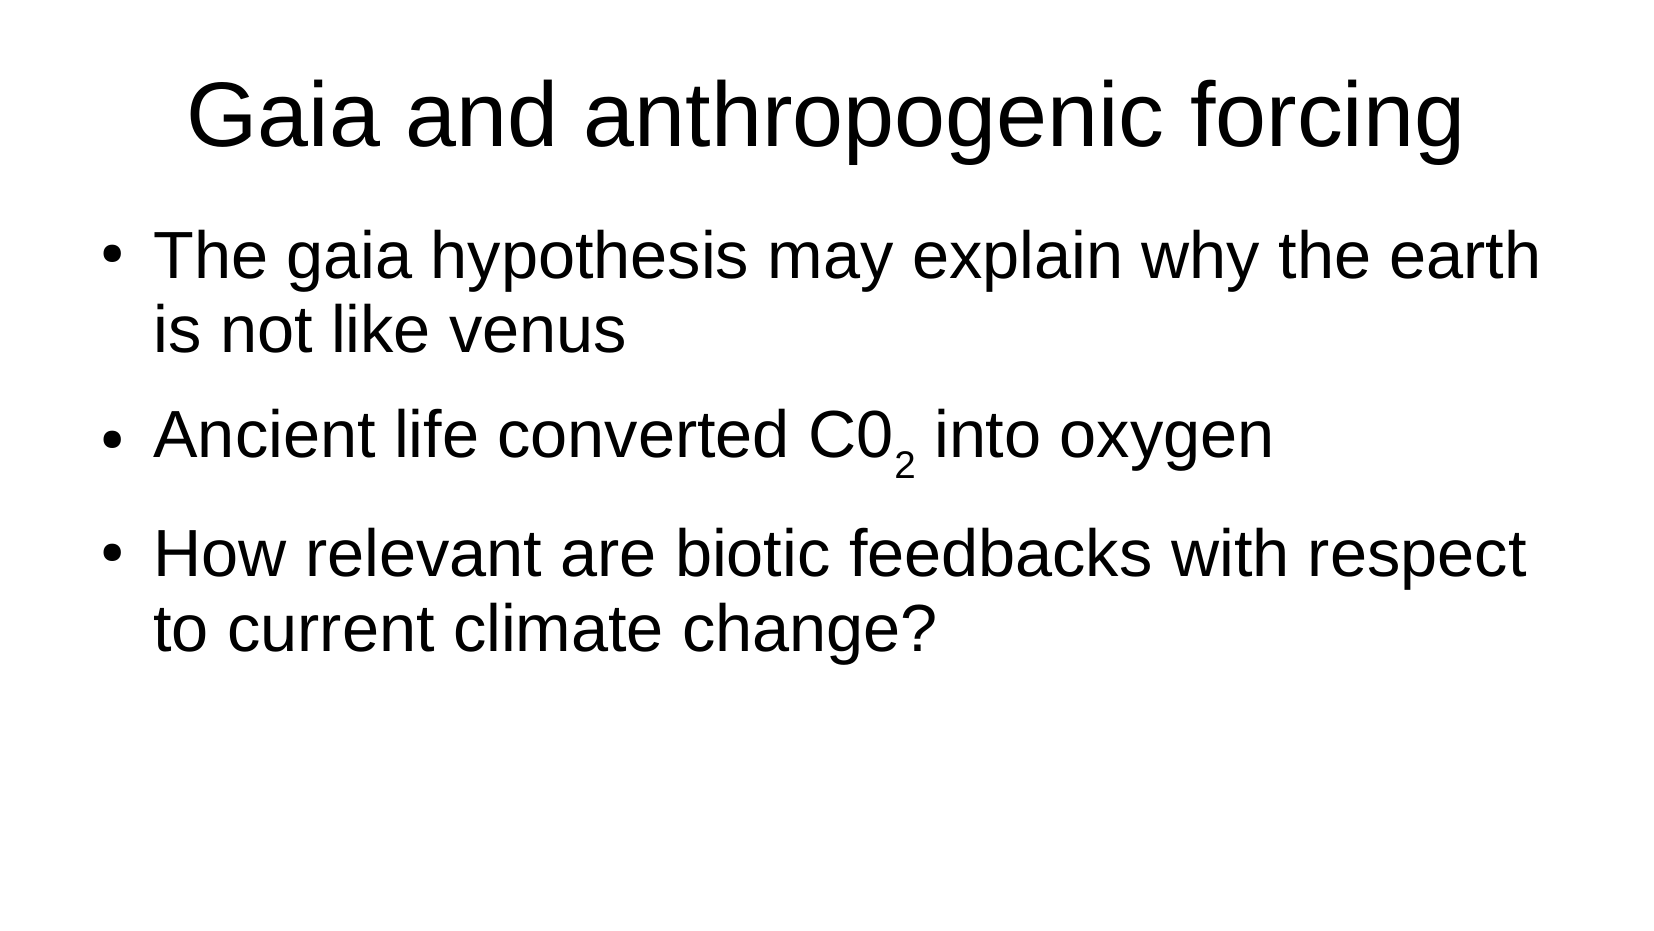

# Gaia and anthropogenic forcing
The gaia hypothesis may explain why the earth is not like venus
Ancient life converted C02 into oxygen
How relevant are biotic feedbacks with respect to current climate change?